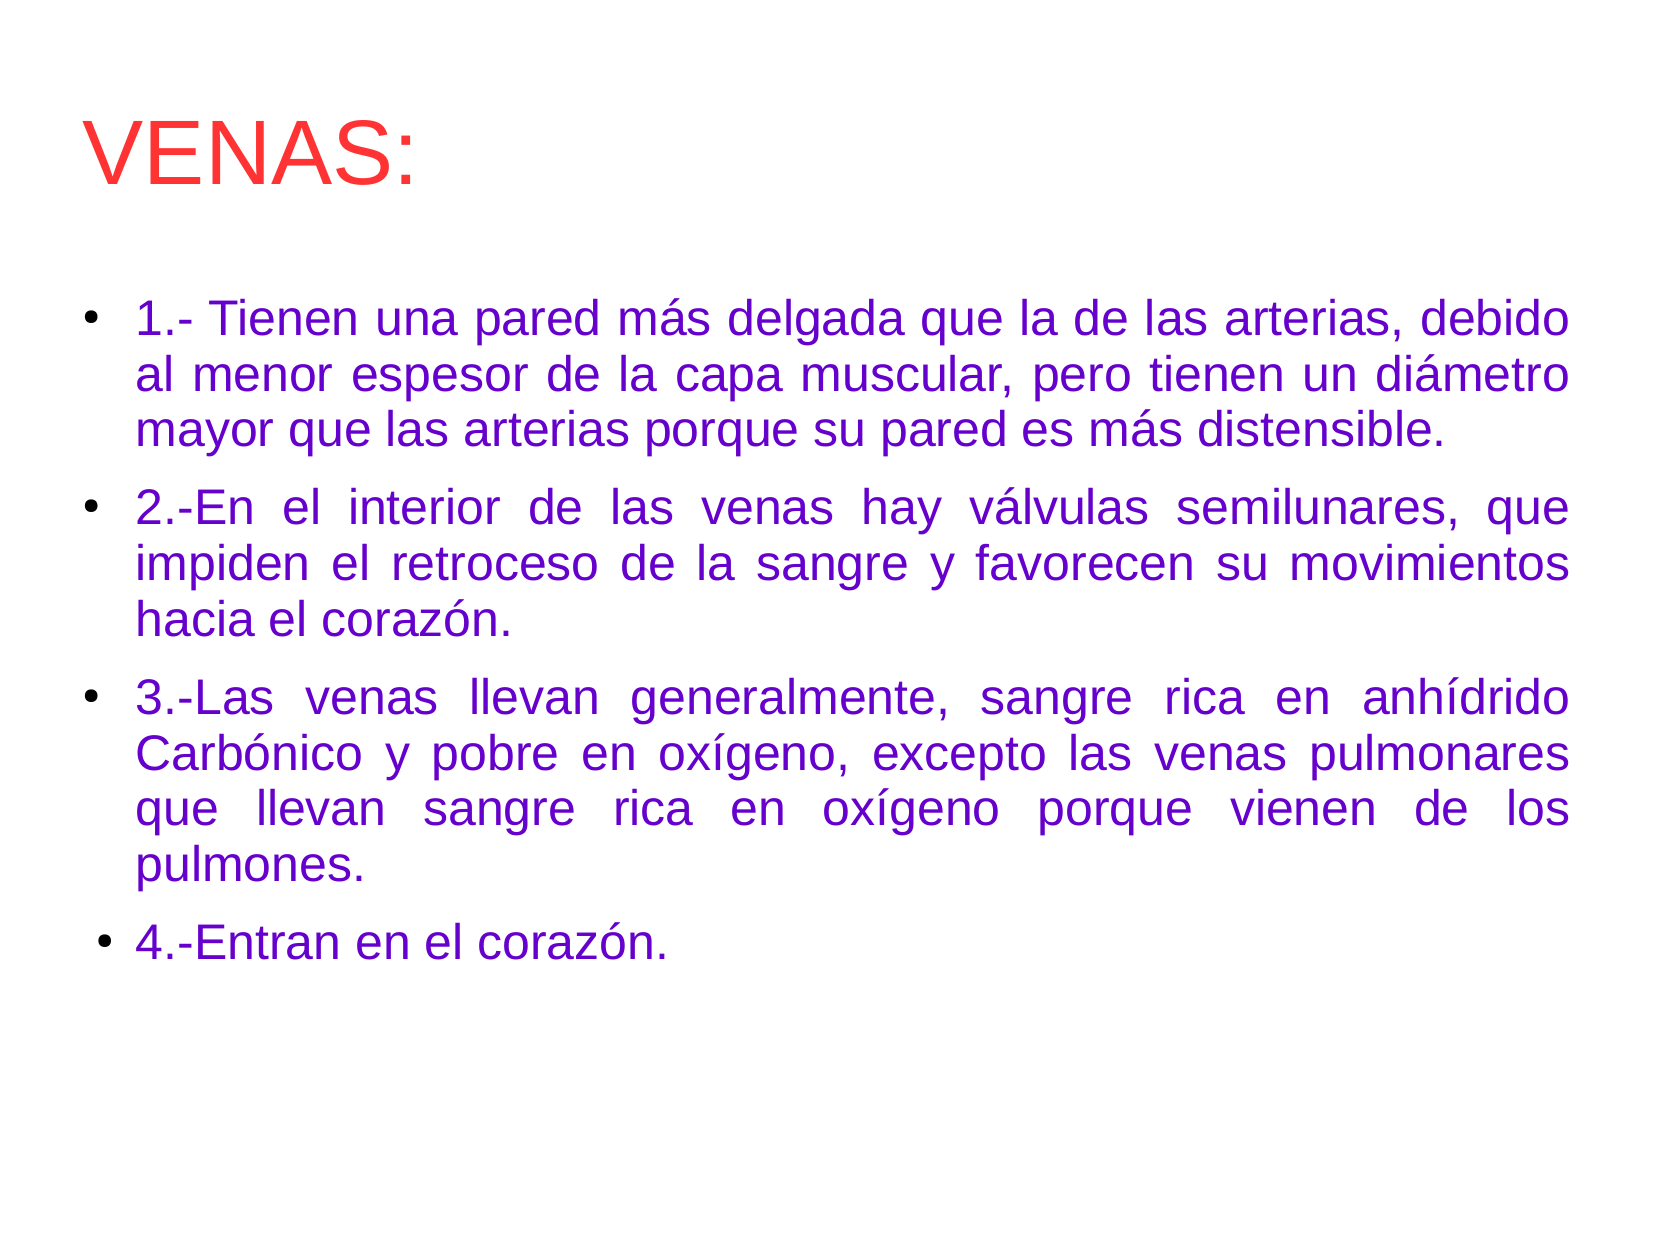

# VENAS:
1.- Tienen una pared más delgada que la de las arterias, debido al menor espesor de la capa muscular, pero tienen un diámetro mayor que las arterias porque su pared es más distensible.
2.-En el interior de las venas hay válvulas semilunares, que impiden el retroceso de la sangre y favorecen su movimientos hacia el corazón.
3.-Las venas llevan generalmente, sangre rica en anhídrido Carbónico y pobre en oxígeno, excepto las venas pulmonares que llevan sangre rica en oxígeno porque vienen de los pulmones.
4.-Entran en el corazón.